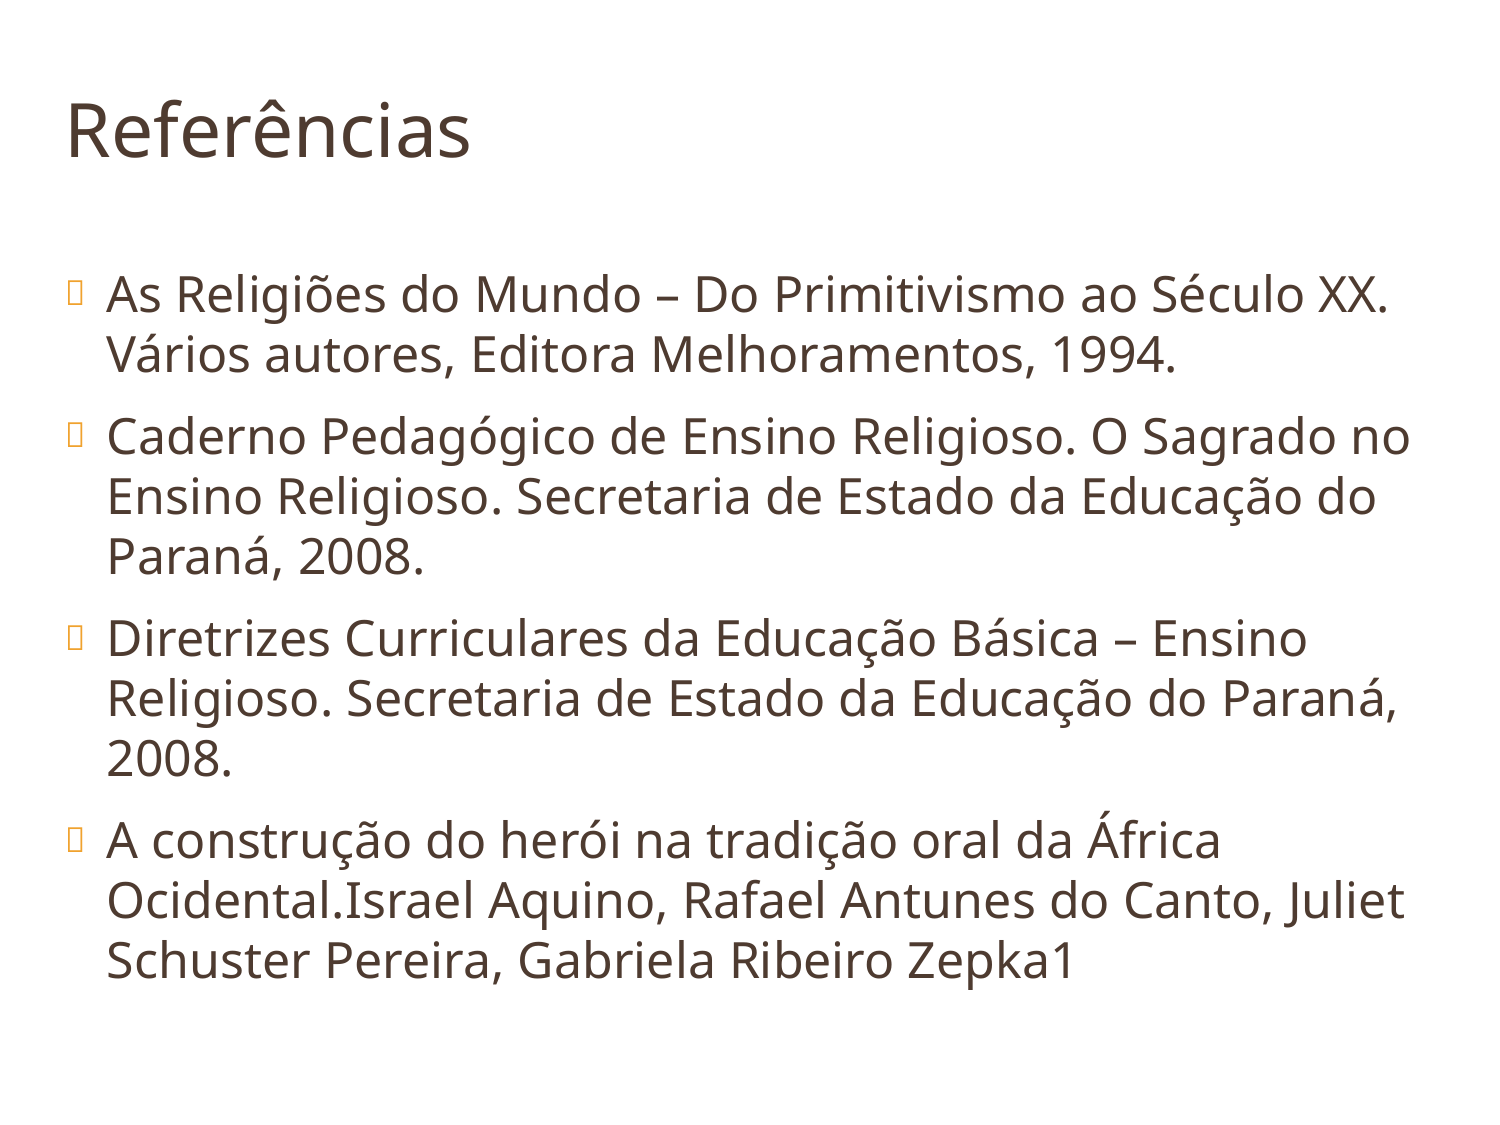

# Referências
As Religiões do Mundo – Do Primitivismo ao Século XX. Vários autores, Editora Melhoramentos, 1994.
Caderno Pedagógico de Ensino Religioso. O Sagrado no Ensino Religioso. Secretaria de Estado da Educação do Paraná, 2008.
Diretrizes Curriculares da Educação Básica – Ensino Religioso. Secretaria de Estado da Educação do Paraná, 2008.
A construção do herói na tradição oral da África Ocidental.Israel Aquino, Rafael Antunes do Canto, Juliet Schuster Pereira, Gabriela Ribeiro Zepka1